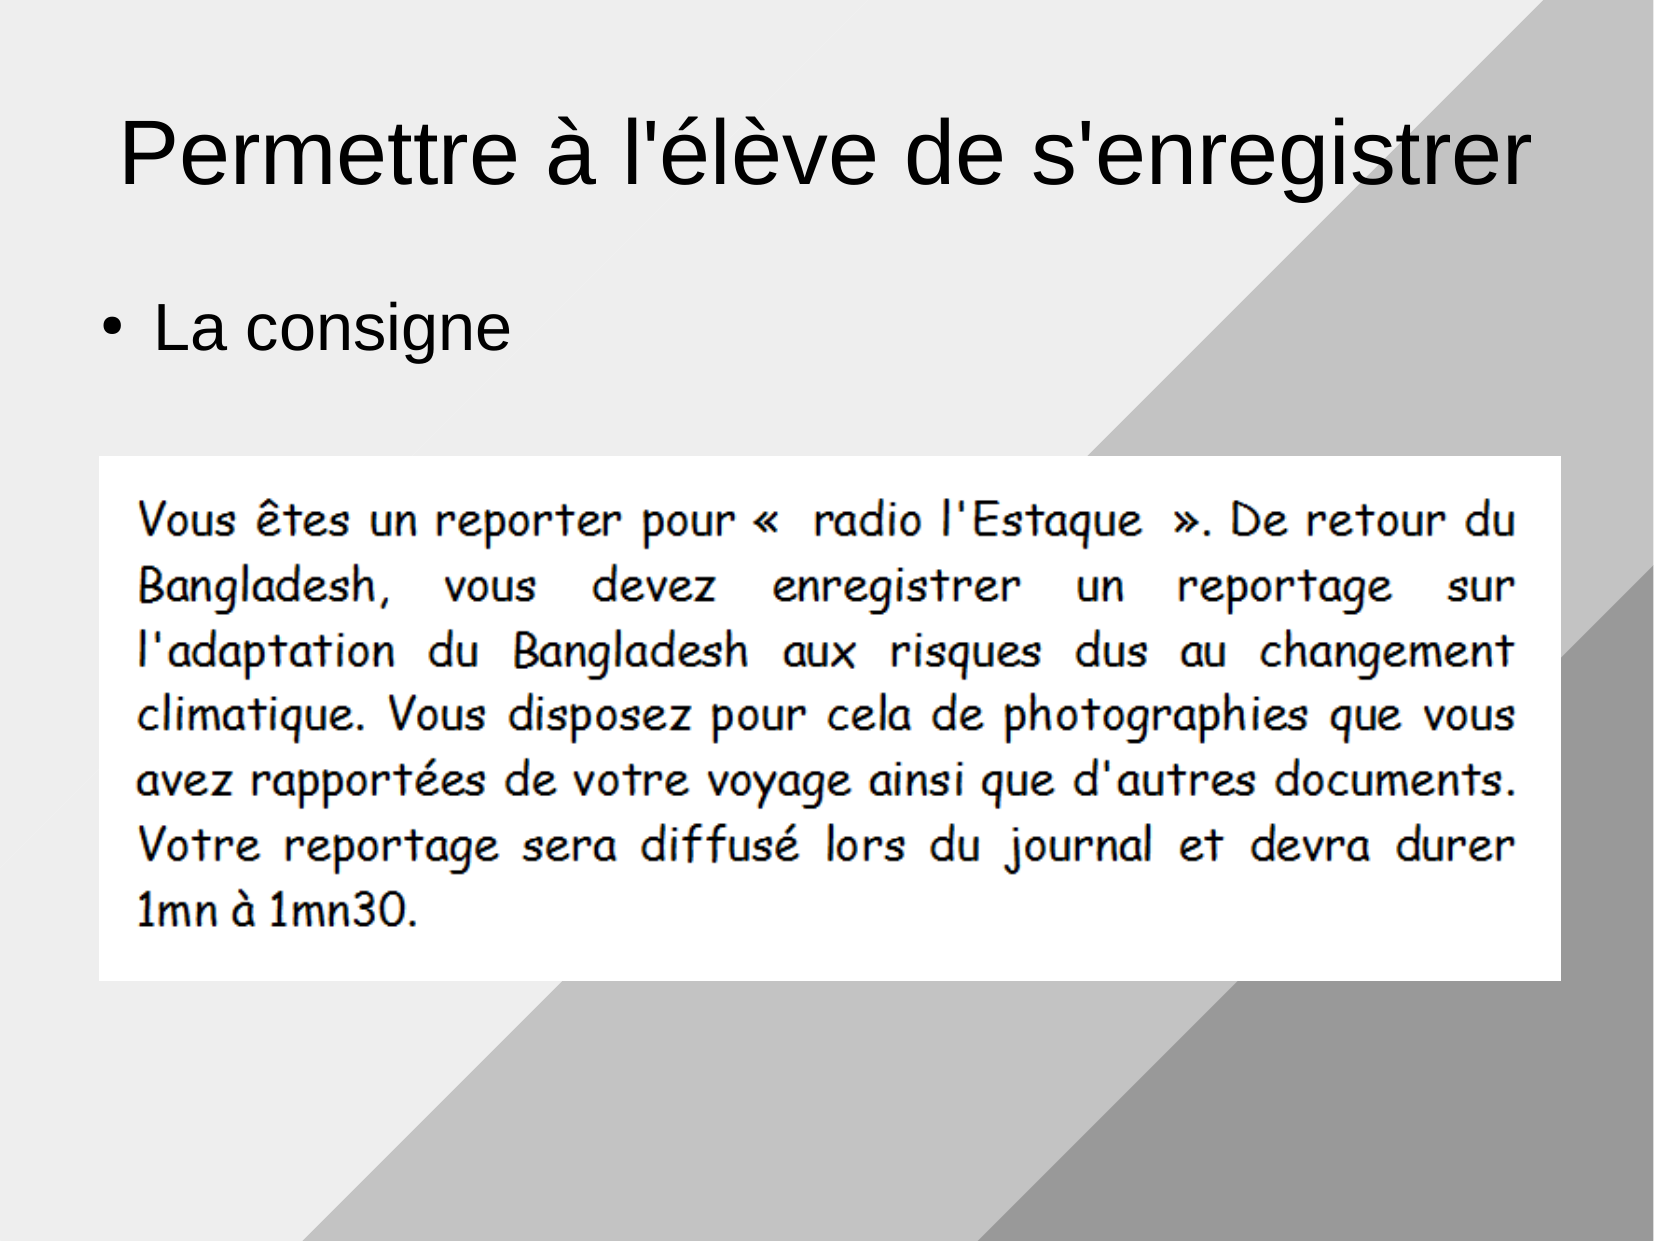

# Permettre à l'élève de s'enregistrer
La consigne